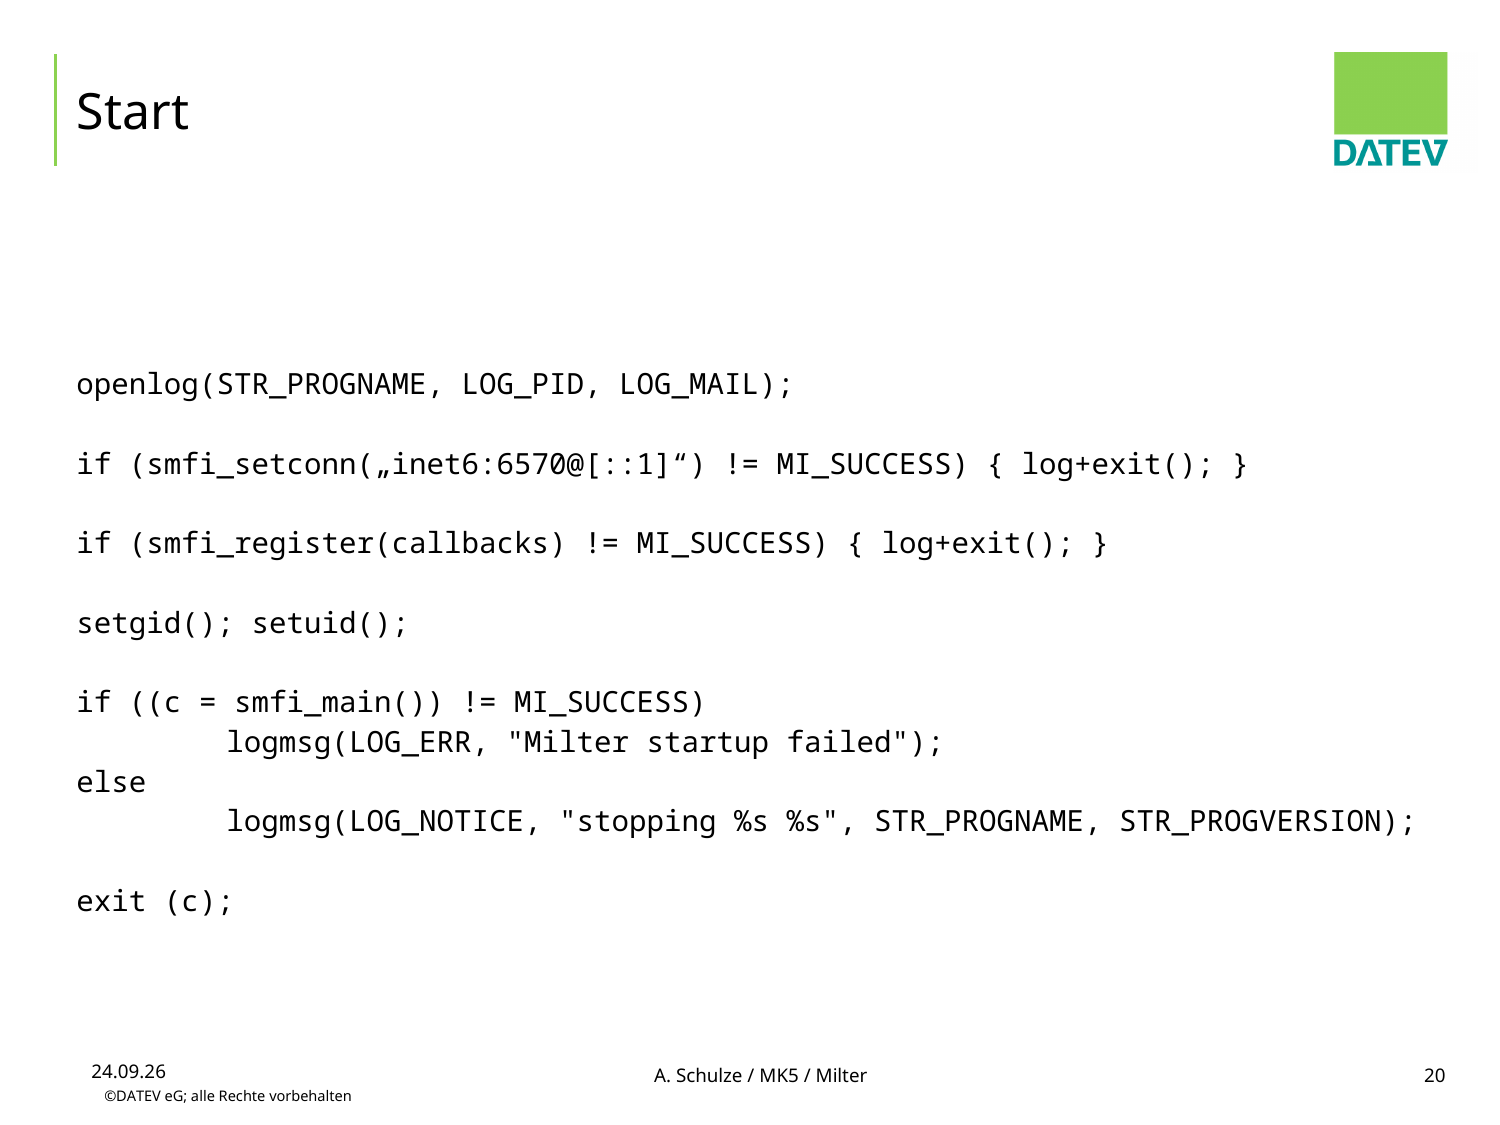

# Start
openlog(STR_PROGNAME, LOG_PID, LOG_MAIL);
if (smfi_setconn(„inet6:6570@[::1]“) != MI_SUCCESS) { log+exit(); }
if (smfi_register(callbacks) != MI_SUCCESS) { log+exit(); }
setgid(); setuid();
if ((c = smfi_main()) != MI_SUCCESS)
	logmsg(LOG_ERR, "Milter startup failed");
else
	logmsg(LOG_NOTICE, "stopping %s %s", STR_PROGNAME, STR_PROGVERSION);
exit (c);
A. Schulze / MK5 / Milter
20